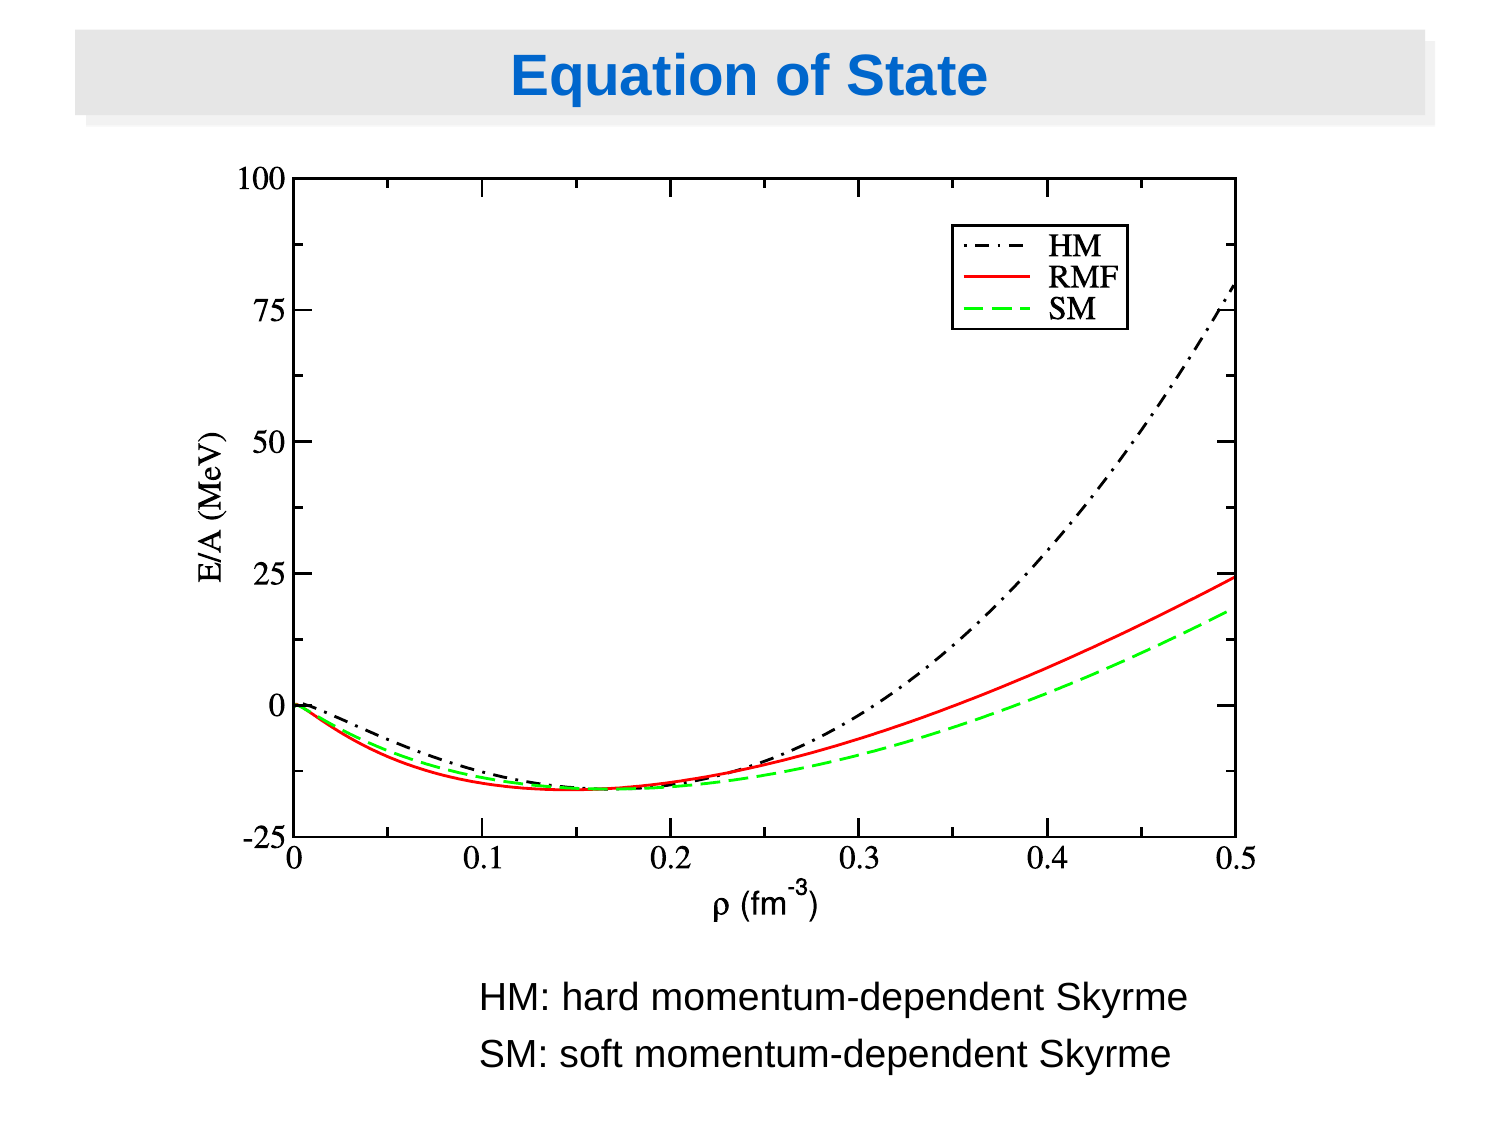

# Equation of State
 				 			 		HM: hard momentum-dependent Skyrme
 				 		 	SM: soft momentum-dependent Skyrme